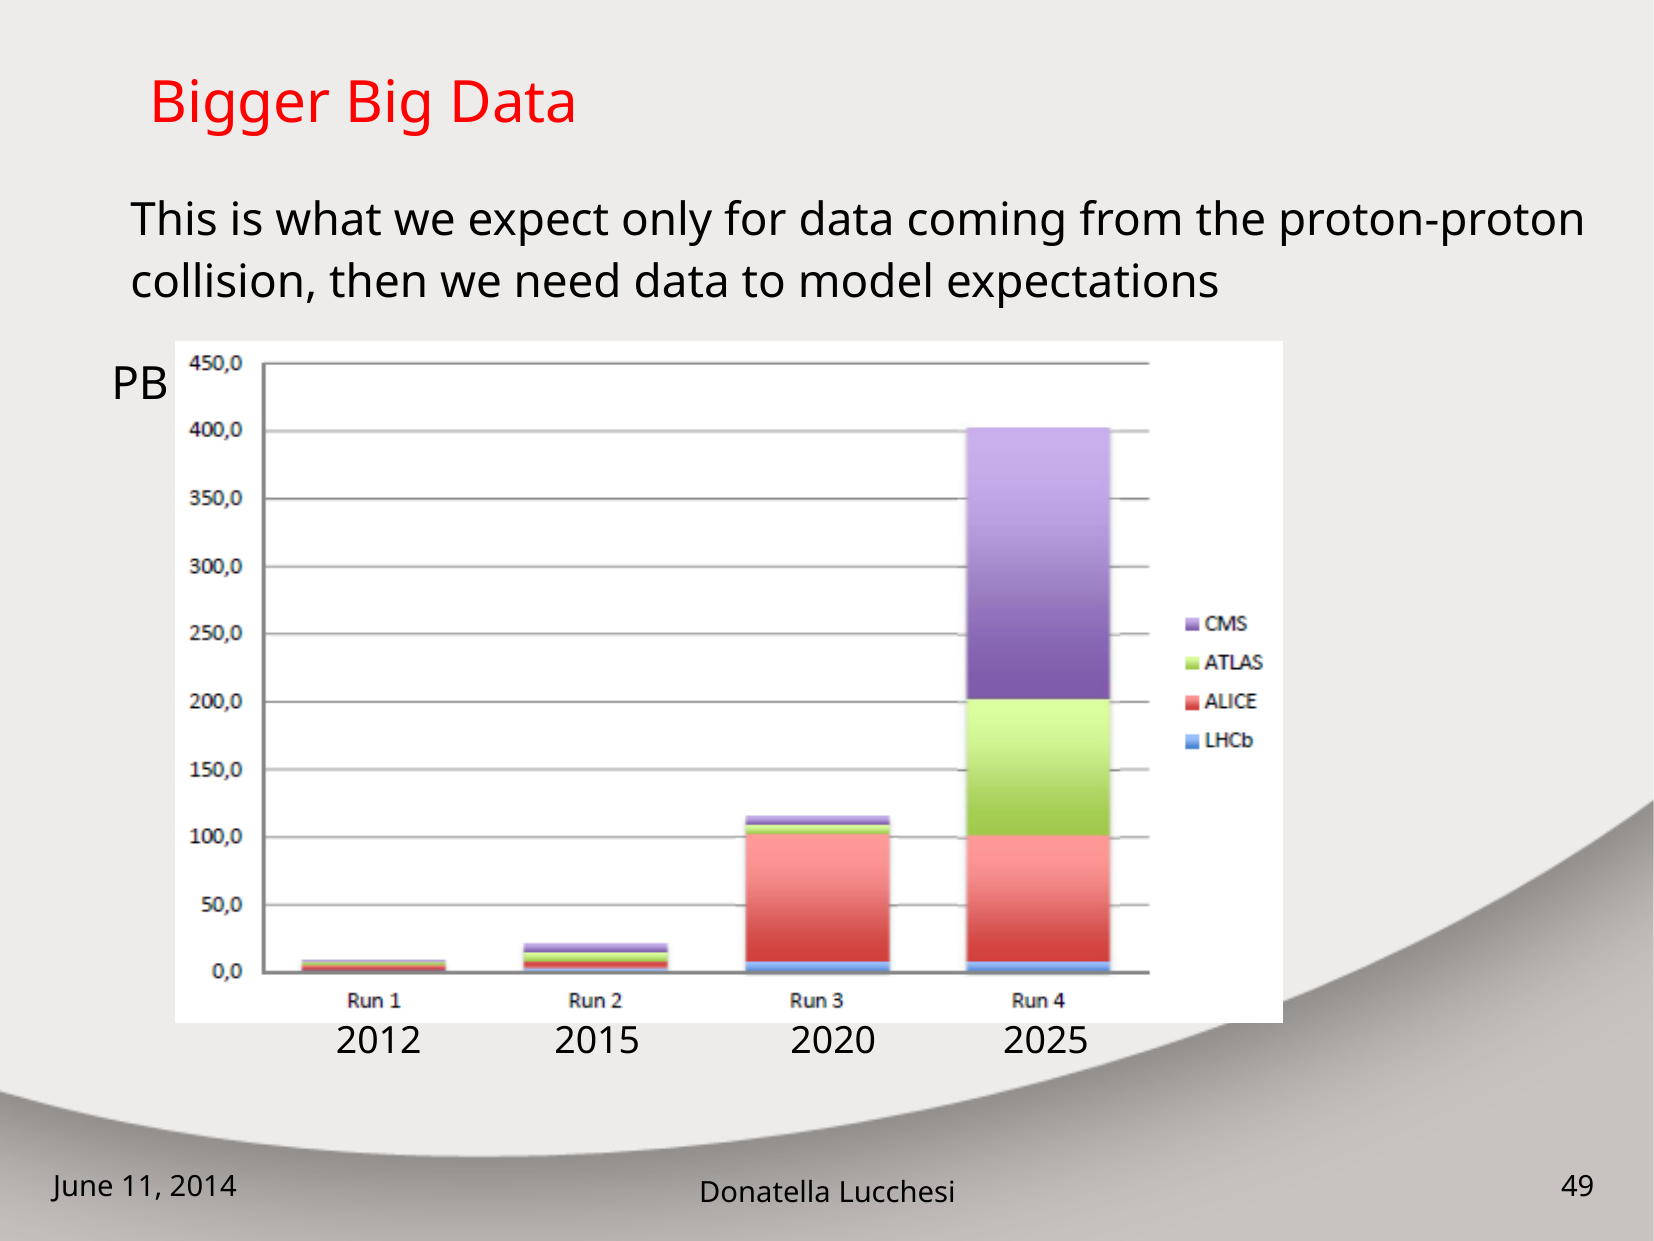

Bigger Big Data
This is what we expect only for data coming from the proton-proton
collision, then we need data to model expectations
PB
2012
2015
2020
2025
June 11, 2014
49
Donatella Lucchesi